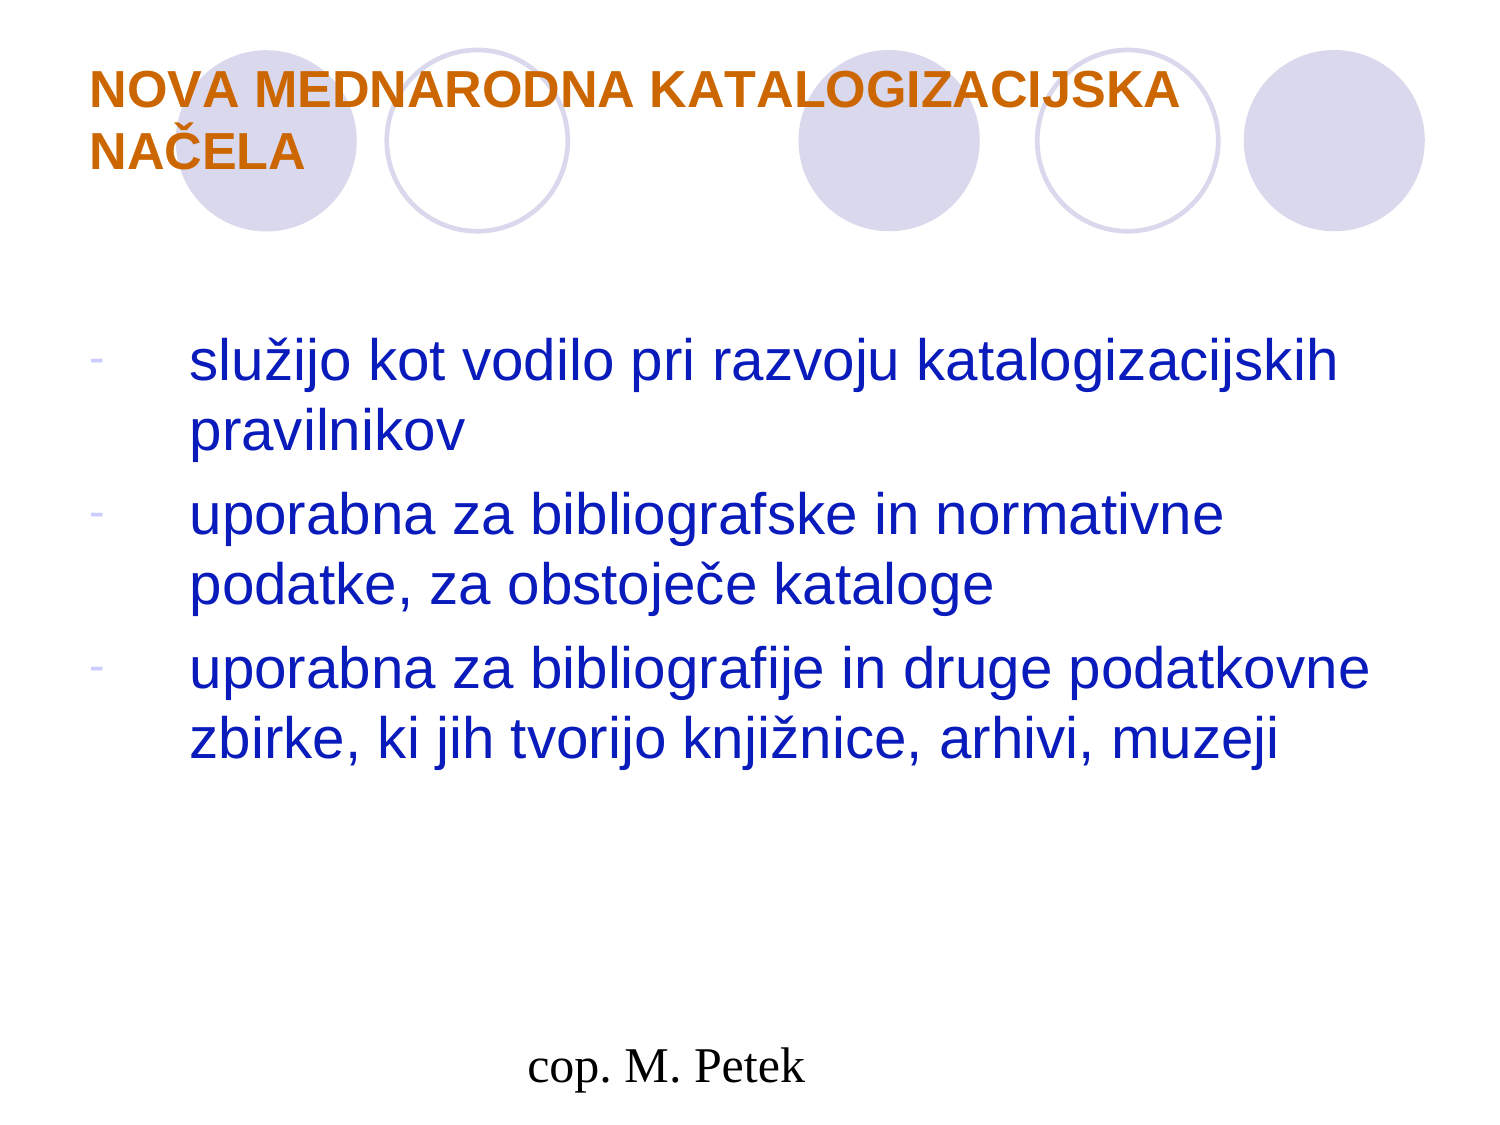

# NOVA MEDNARODNA KATALOGIZACIJSKA NAČELA
služijo kot vodilo pri razvoju katalogizacijskih pravilnikov
uporabna za bibliografske in normativne podatke, za obstoječe kataloge
uporabna za bibliografije in druge podatkovne zbirke, ki jih tvorijo knjižnice, arhivi, muzeji
cop. M. Petek